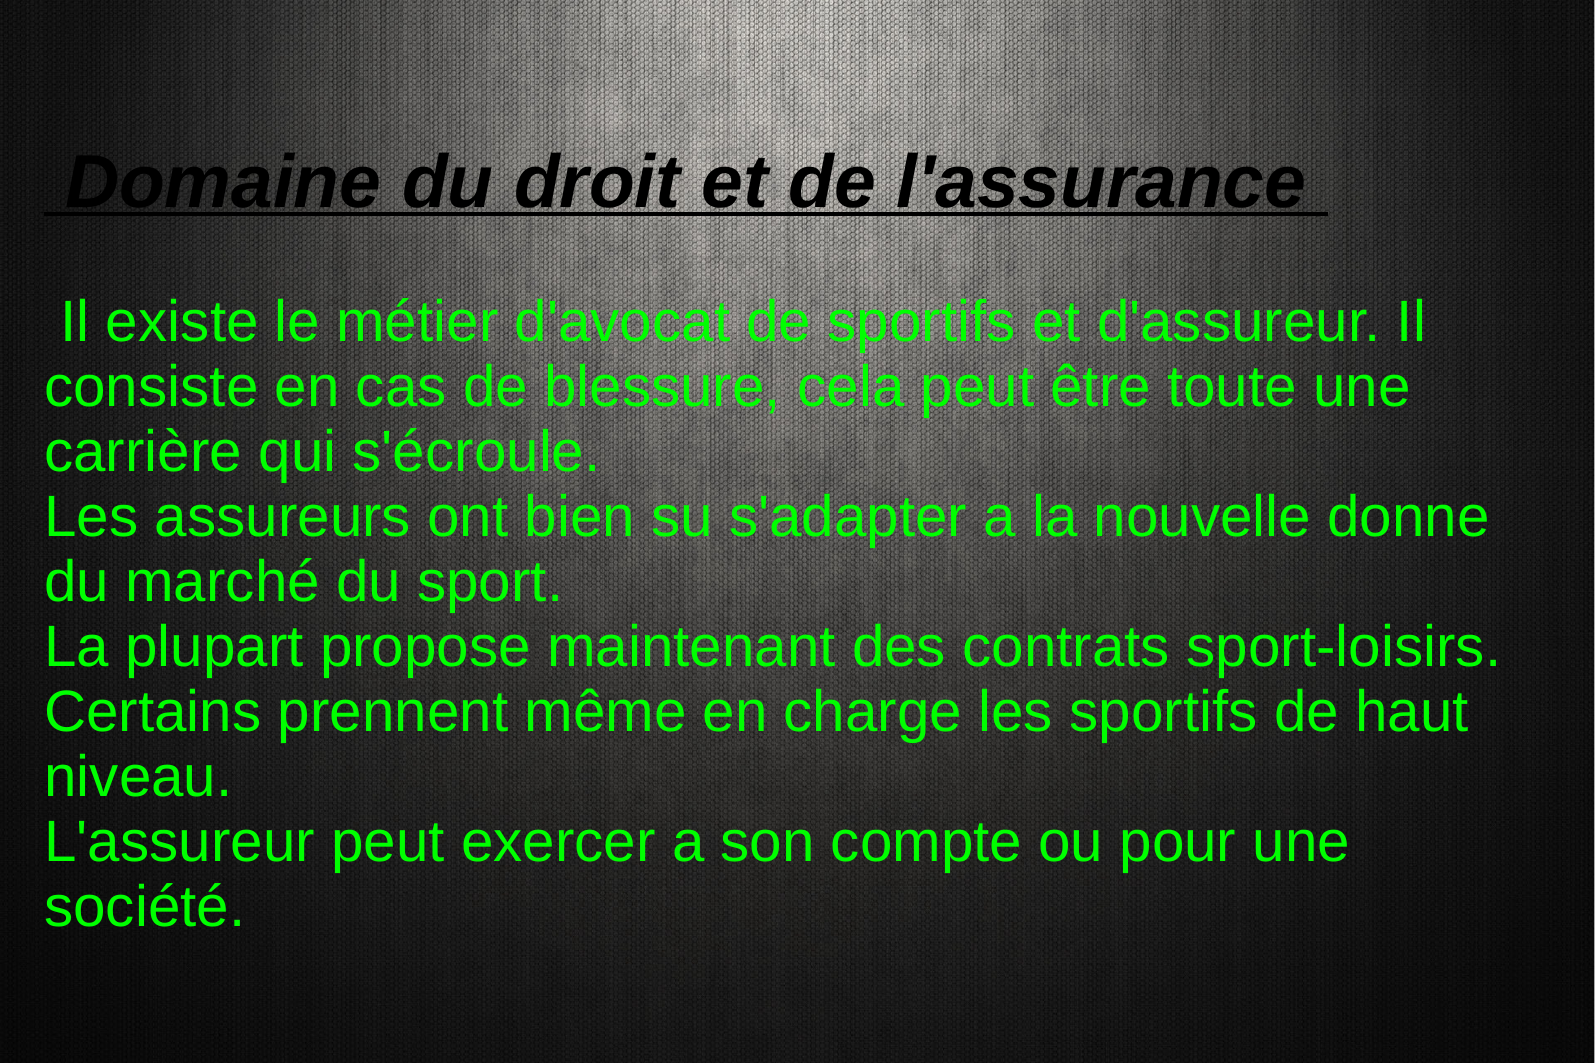

#
 Domaine du droit et de l'assurance
 Il existe le métier d'avocat de sportifs et d'assureur. Il consiste en cas de blessure, cela peut être toute une carrière qui s'écroule.
Les assureurs ont bien su s'adapter a la nouvelle donne du marché du sport.
La plupart propose maintenant des contrats sport-loisirs. Certains prennent même en charge les sportifs de haut niveau.
L'assureur peut exercer a son compte ou pour une société.